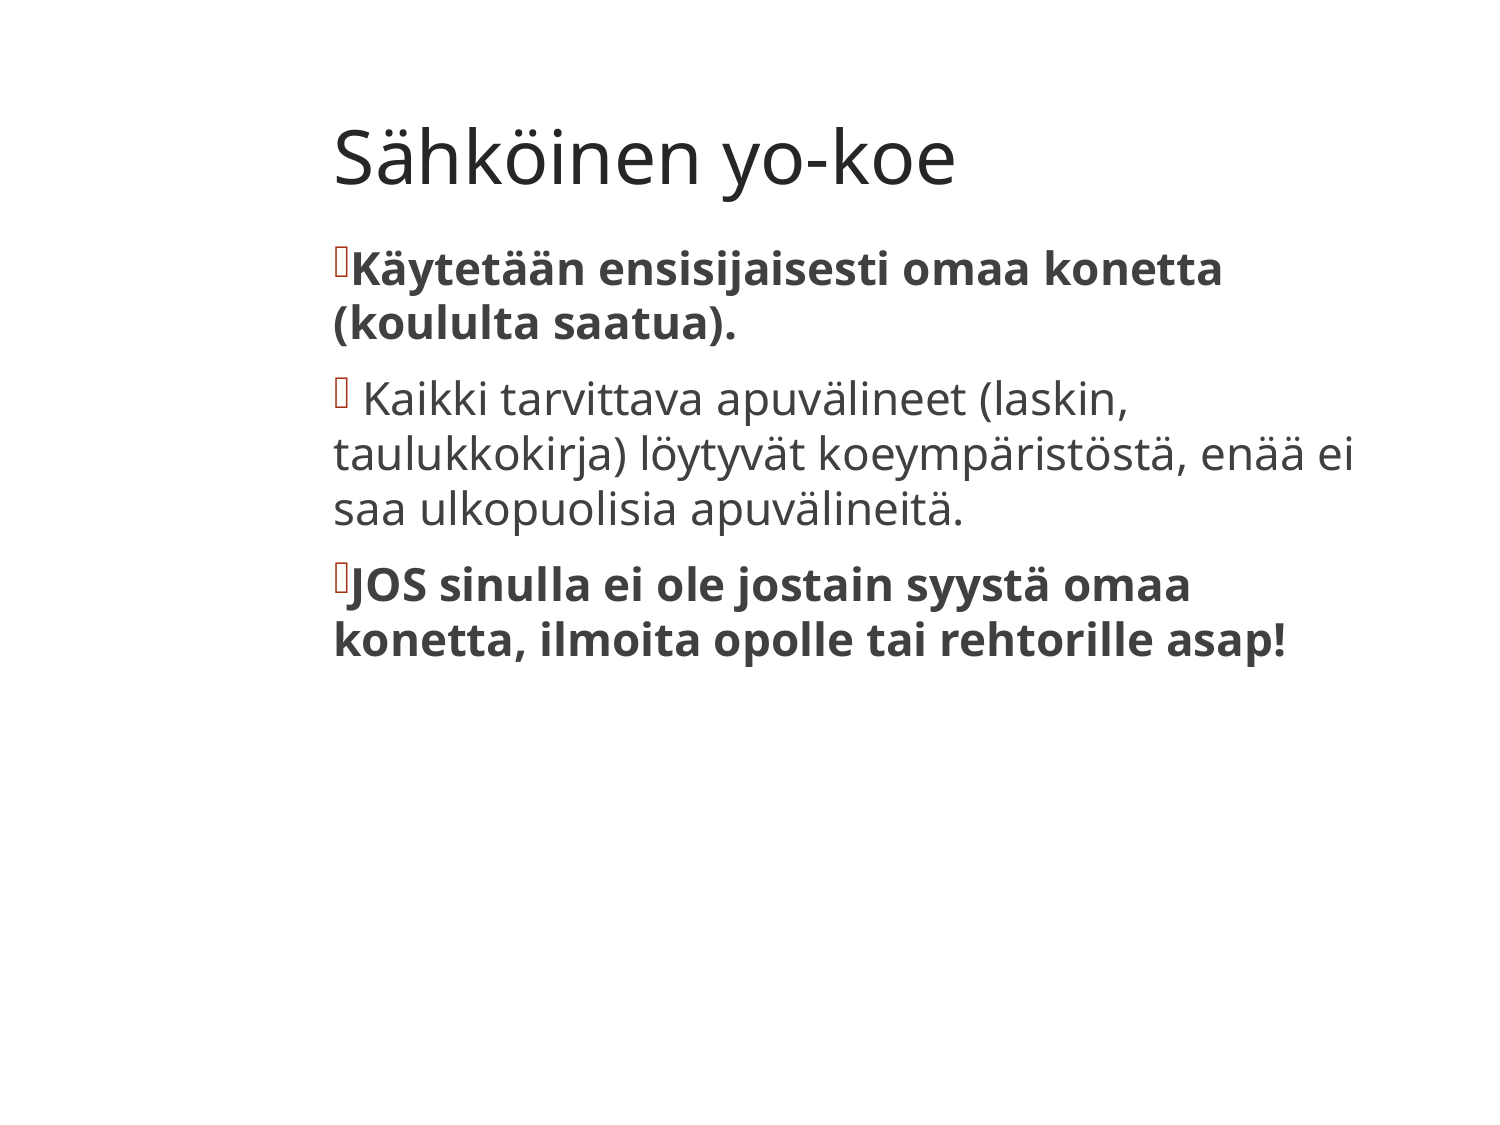

# Sähköinen yo-koe
Käytetään ensisijaisesti omaa konetta (koululta saatua).
 Kaikki tarvittava apuvälineet (laskin, taulukkokirja) löytyvät koeympäristöstä, enää ei saa ulkopuolisia apuvälineitä.
JOS sinulla ei ole jostain syystä omaa konetta, ilmoita opolle tai rehtorille asap!